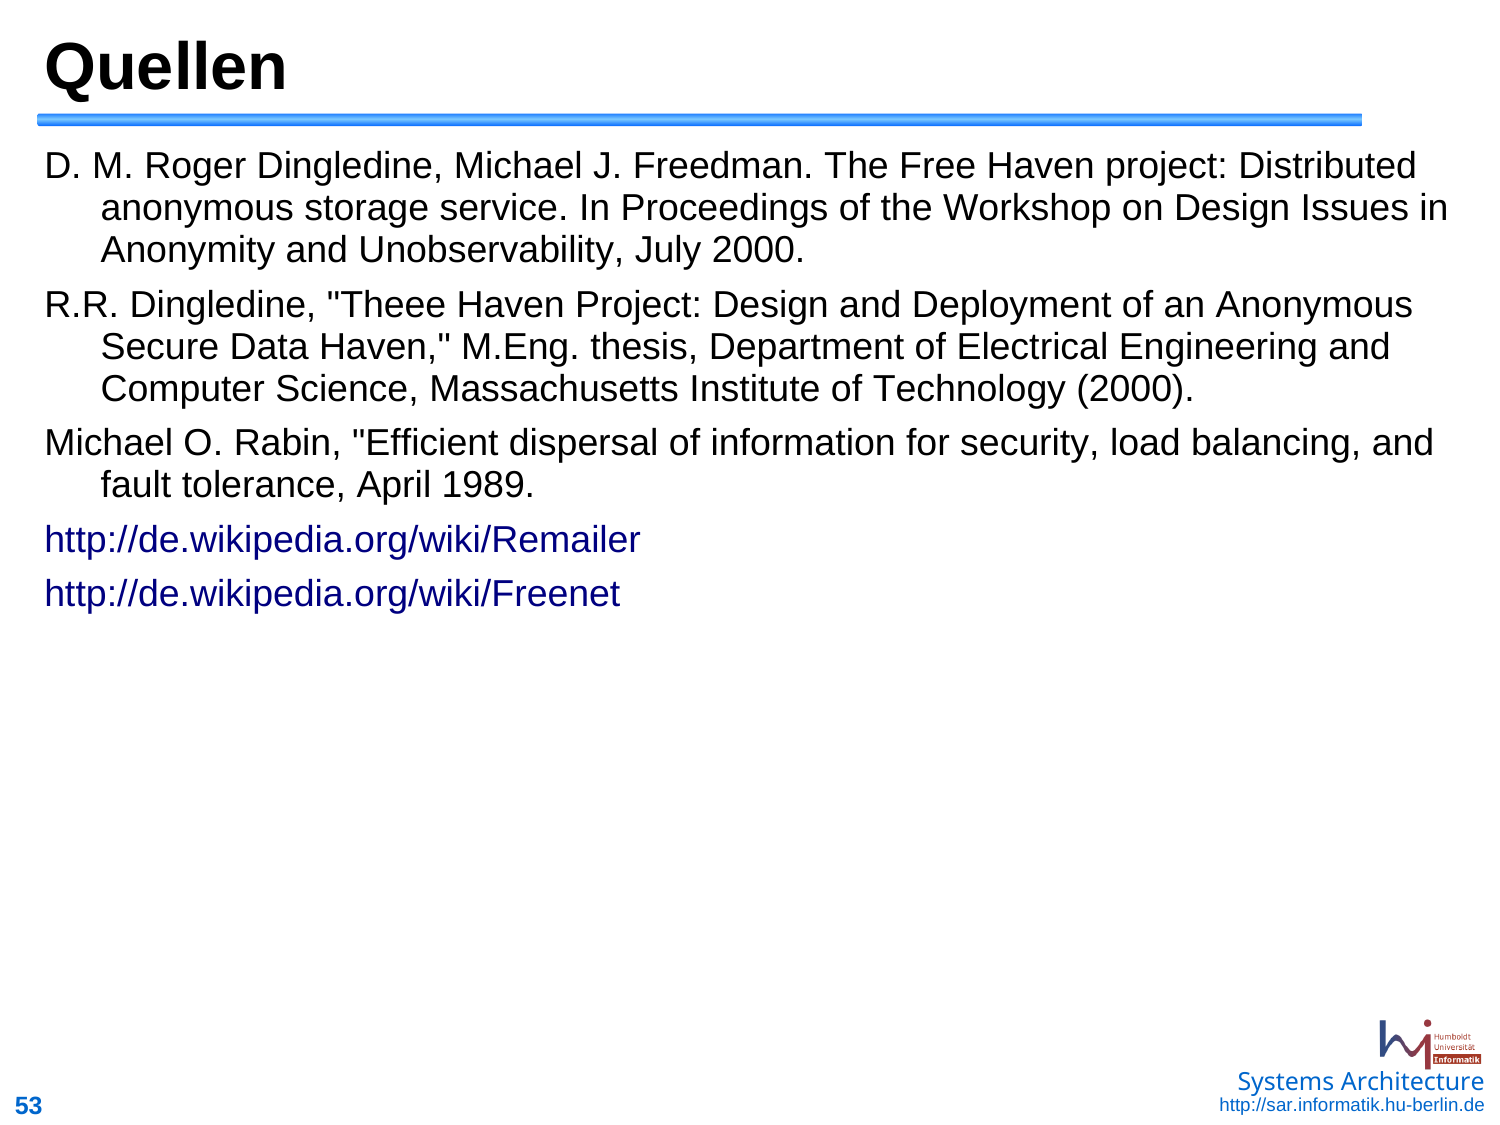

# Quellen
D. M. Roger Dingledine, Michael J. Freedman. The Free Haven project: Distributed anonymous storage service. In Proceedings of the Workshop on Design Issues in Anonymity and Unobservability, July 2000.
R.R. Dingledine, "Theee Haven Project: Design and Deployment of an Anonymous Secure Data Haven," M.Eng. thesis, Department of Electrical Engineering and Computer Science, Massachusetts Institute of Technology (2000).
Michael O. Rabin, "Efficient dispersal of information for security, load balancing, and fault tolerance, April 1989.
http://de.wikipedia.org/wiki/Remailer
http://de.wikipedia.org/wiki/Freenet